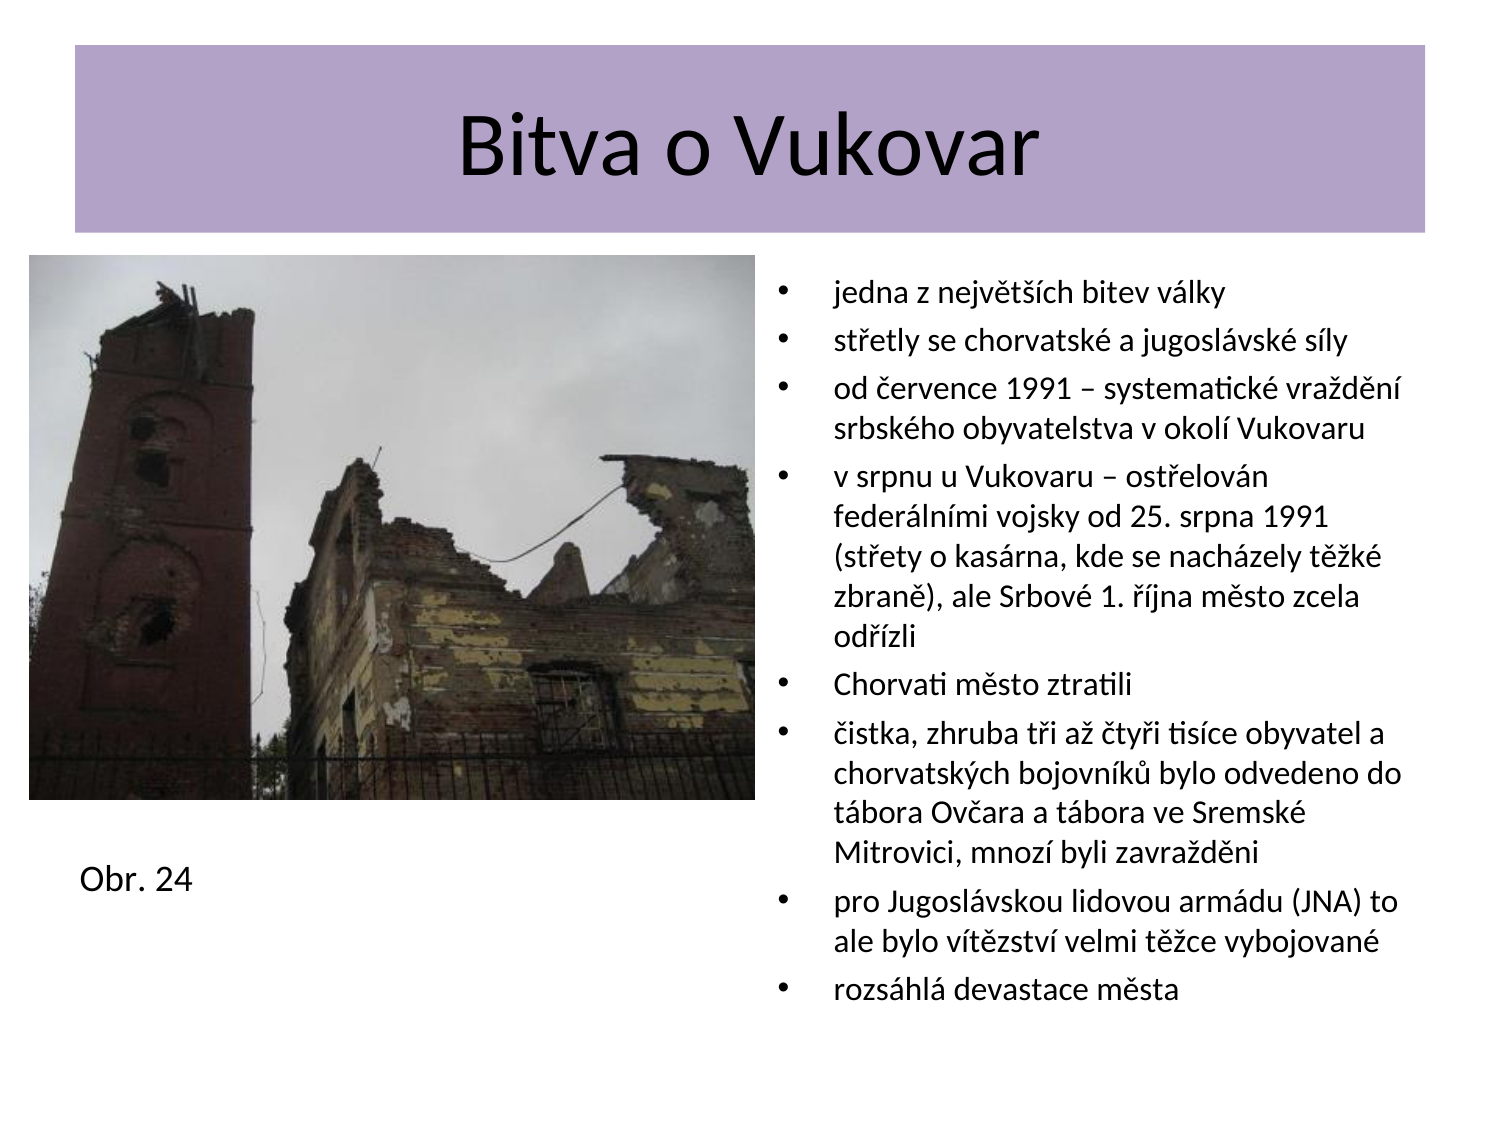

# Bitva o Vukovar
jedna z největších bitev války
střetly se chorvatské a jugoslávské síly
od července 1991 – systematické vraždění srbského obyvatelstva v okolí Vukovaru
v srpnu u Vukovaru – ostřelován federálními vojsky od 25. srpna 1991 (střety o kasárna, kde se nacházely těžké zbraně), ale Srbové 1. října město zcela odřízli
Chorvati město ztratili
čistka, zhruba tři až čtyři tisíce obyvatel a chorvatských bojovníků bylo odvedeno do tábora Ovčara a tábora ve Sremské Mitrovici, mnozí byli zavražděni
pro Jugoslávskou lidovou armádu (JNA) to ale bylo vítězství velmi těžce vybojované
rozsáhlá devastace města
Obr. 24